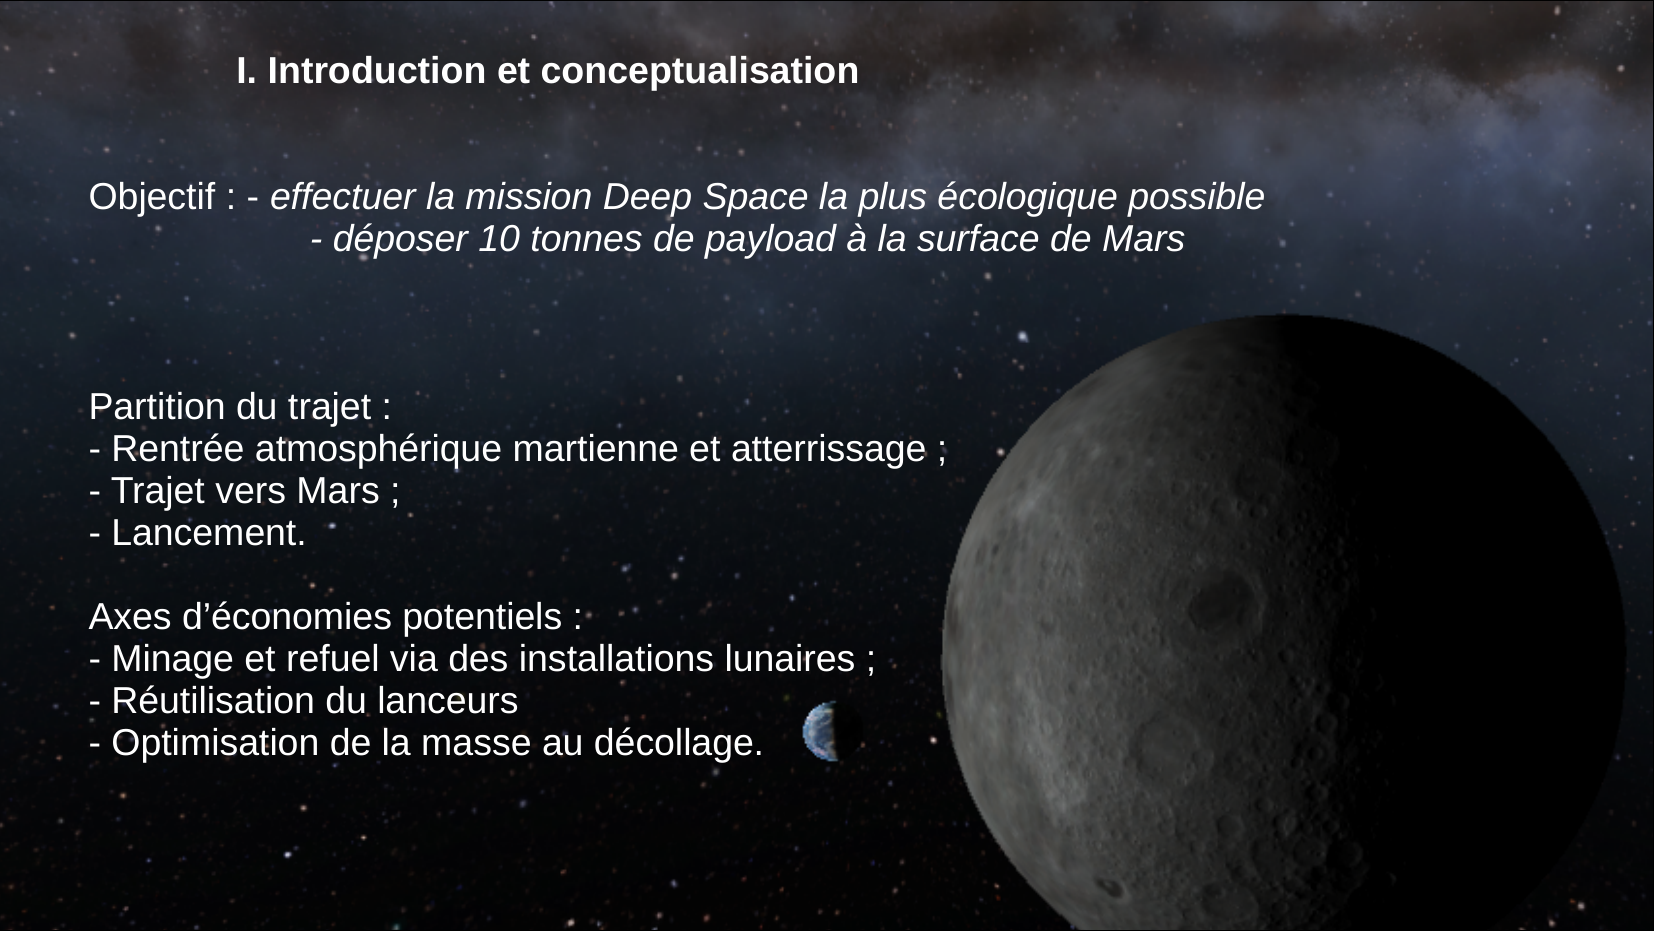

I. Introduction et conceptualisation
 	Objectif : - effectuer la mission Deep Space la plus écologique possible
				- déposer 10 tonnes de payload à la surface de Mars
 	Partition du trajet :
	- Rentrée atmosphérique martienne et atterrissage ;
	- Trajet vers Mars ;
	- Lancement.
	Axes d’économies potentiels :
	- Minage et refuel via des installations lunaires ;
	- Réutilisation du lanceurs
	- Optimisation de la masse au décollage.